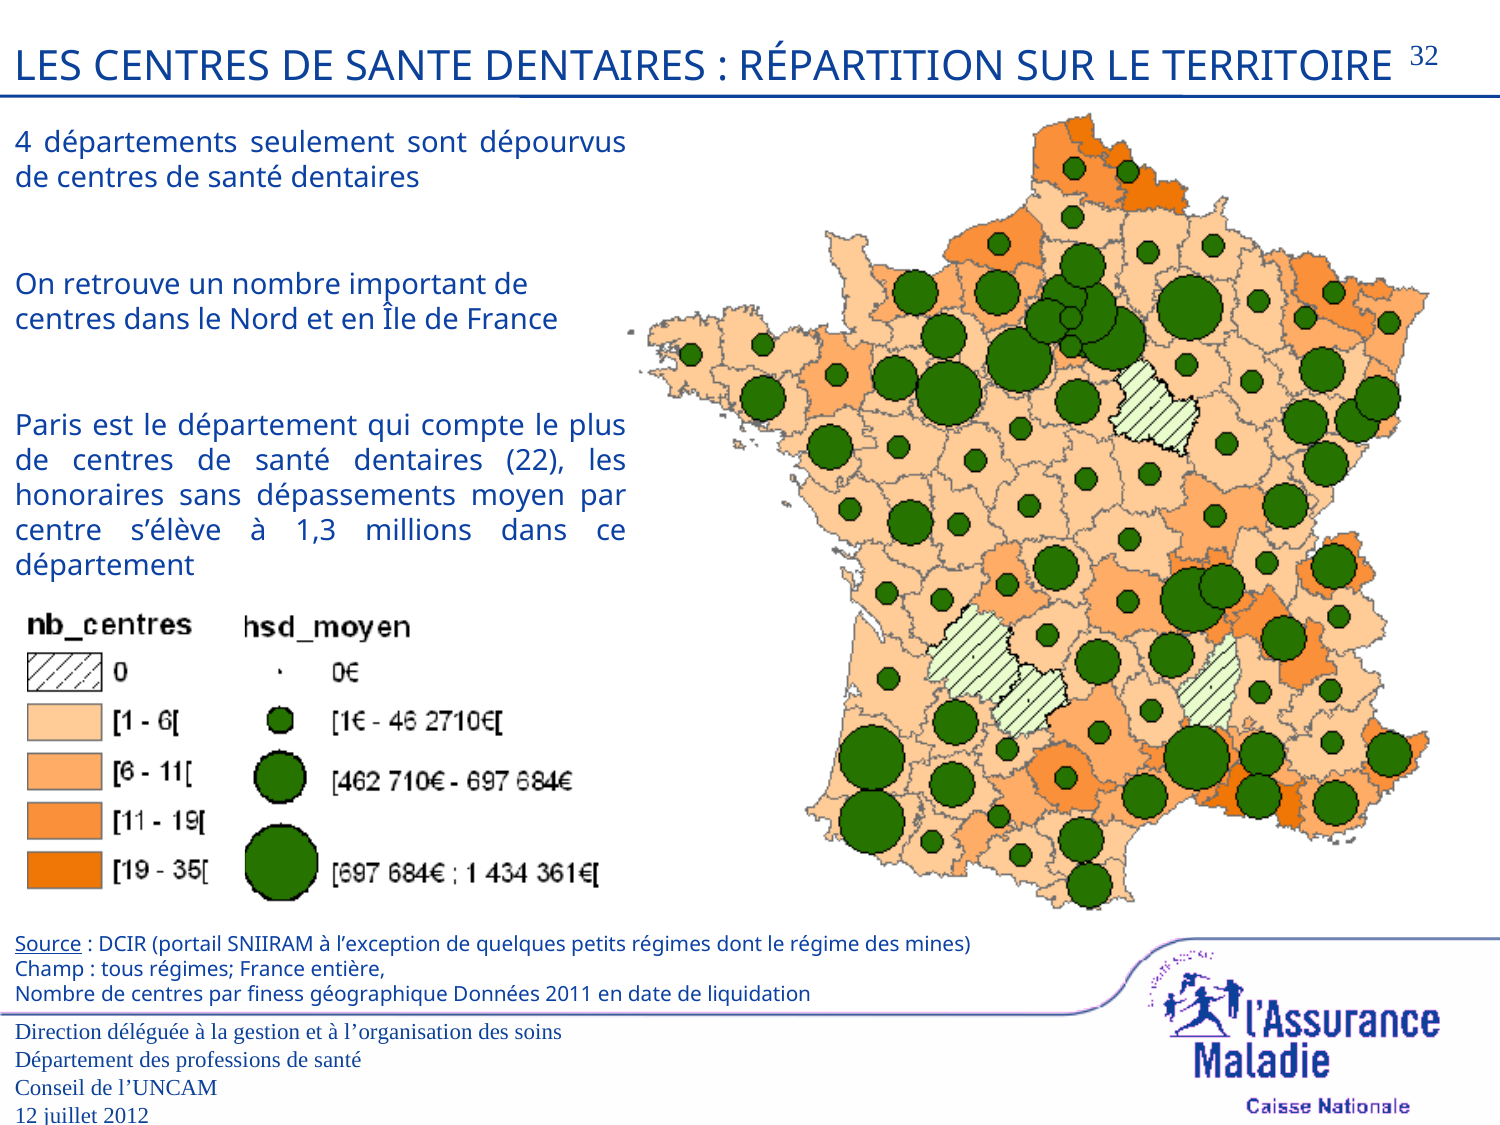

LES CENTRES DE SANTE DENTAIRES : RÉPARTITION SUR LE TERRITOIRE
4 départements seulement sont dépourvus de centres de santé dentaires
On retrouve un nombre important de centres dans le Nord et en Île de France
Paris est le département qui compte le plus de centres de santé dentaires (22), les honoraires sans dépassements moyen par centre s’élève à 1,3 millions dans ce département
Source : DCIR (portail SNIIRAM à l’exception de quelques petits régimes dont le régime des mines)
Champ : tous régimes; France entière,
Nombre de centres par finess géographique Données 2011 en date de liquidation
Direction déléguée à la gestion et à l’organisation des soins
Département des professions de santé
Conseil de l’UNCAM
12 juillet 2012
Page courante